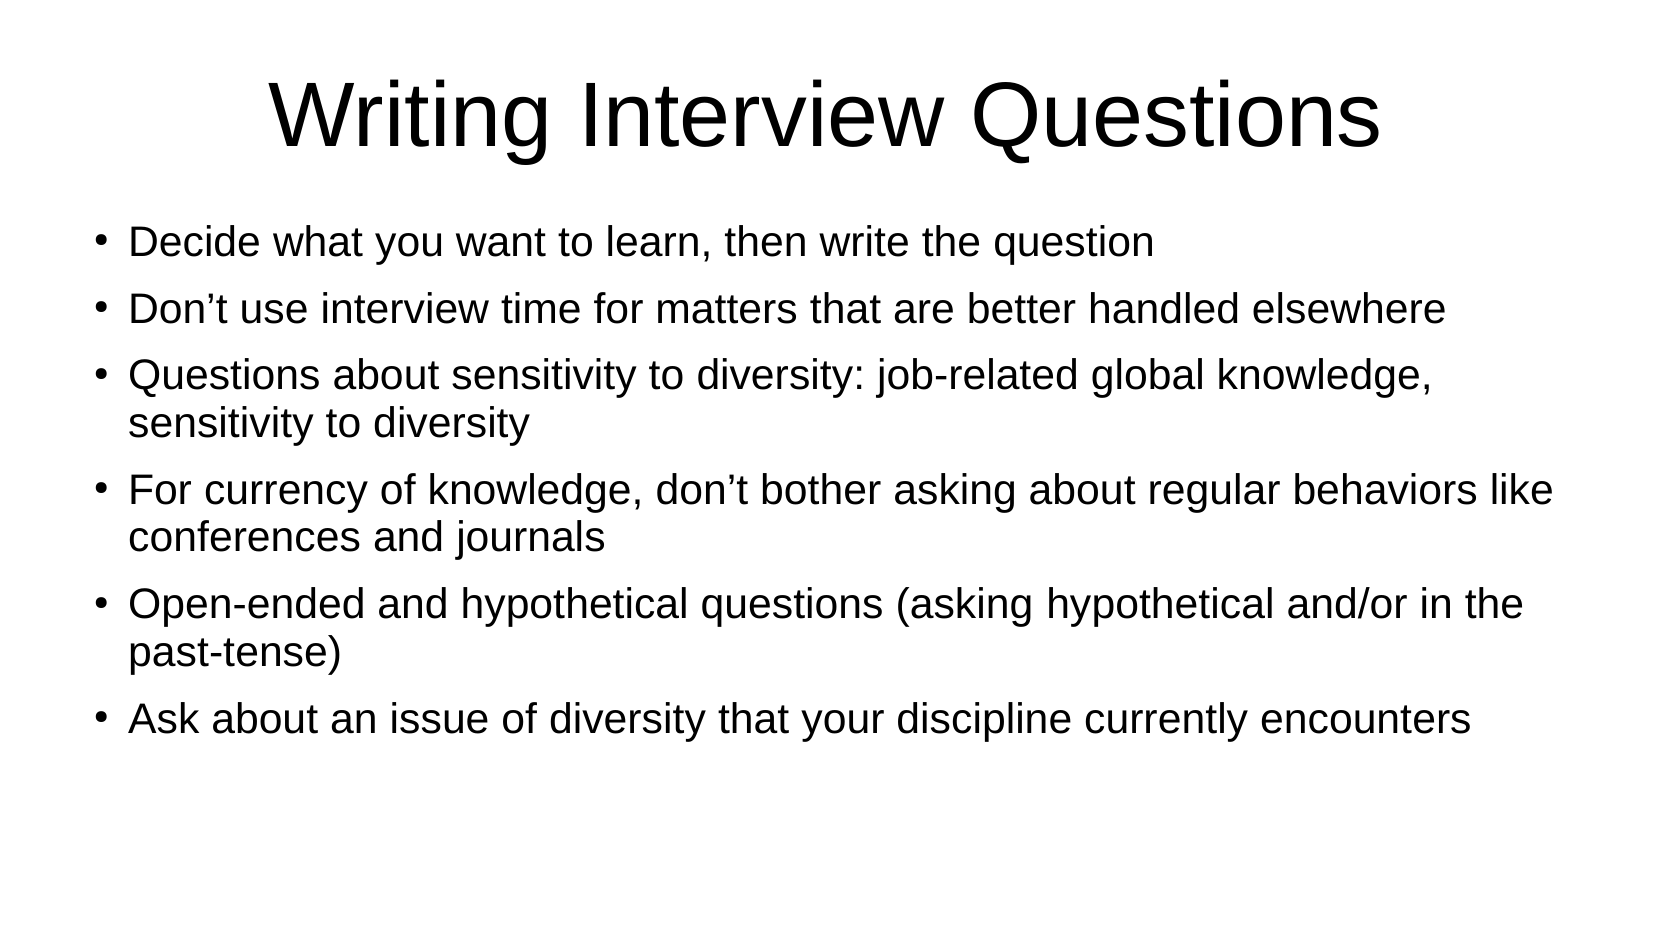

# Writing Interview Questions
Decide what you want to learn, then write the question
Don’t use interview time for matters that are better handled elsewhere
Questions about sensitivity to diversity: job-related global knowledge, sensitivity to diversity
For currency of knowledge, don’t bother asking about regular behaviors like conferences and journals
Open-ended and hypothetical questions (asking hypothetical and/or in the past-tense)
Ask about an issue of diversity that your discipline currently encounters